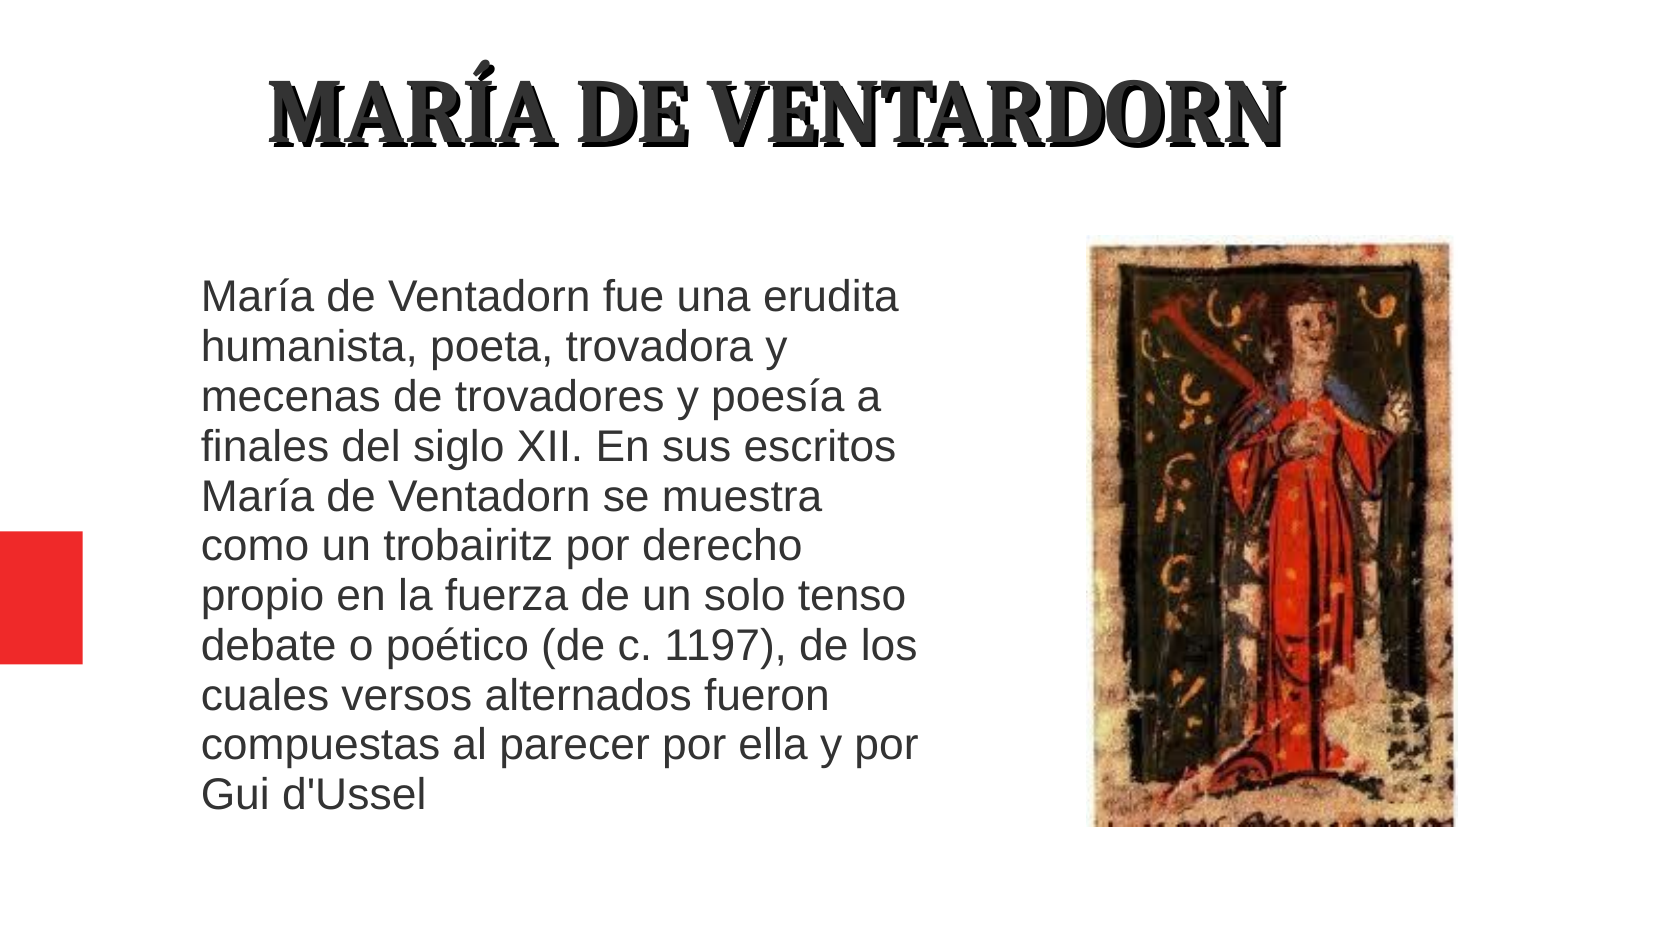

# MARÍA DE VENTARDORN
María de Ventadorn fue una erudita humanista, poeta, trovadora y mecenas de trovadores y poesía a finales del siglo XII. En sus escritos María de Ventadorn se muestra como un trobairitz por derecho propio en la fuerza de un solo tenso debate o poético (de c. 1197), de los cuales versos alternados fueron compuestas al parecer por ella y por Gui d'Ussel